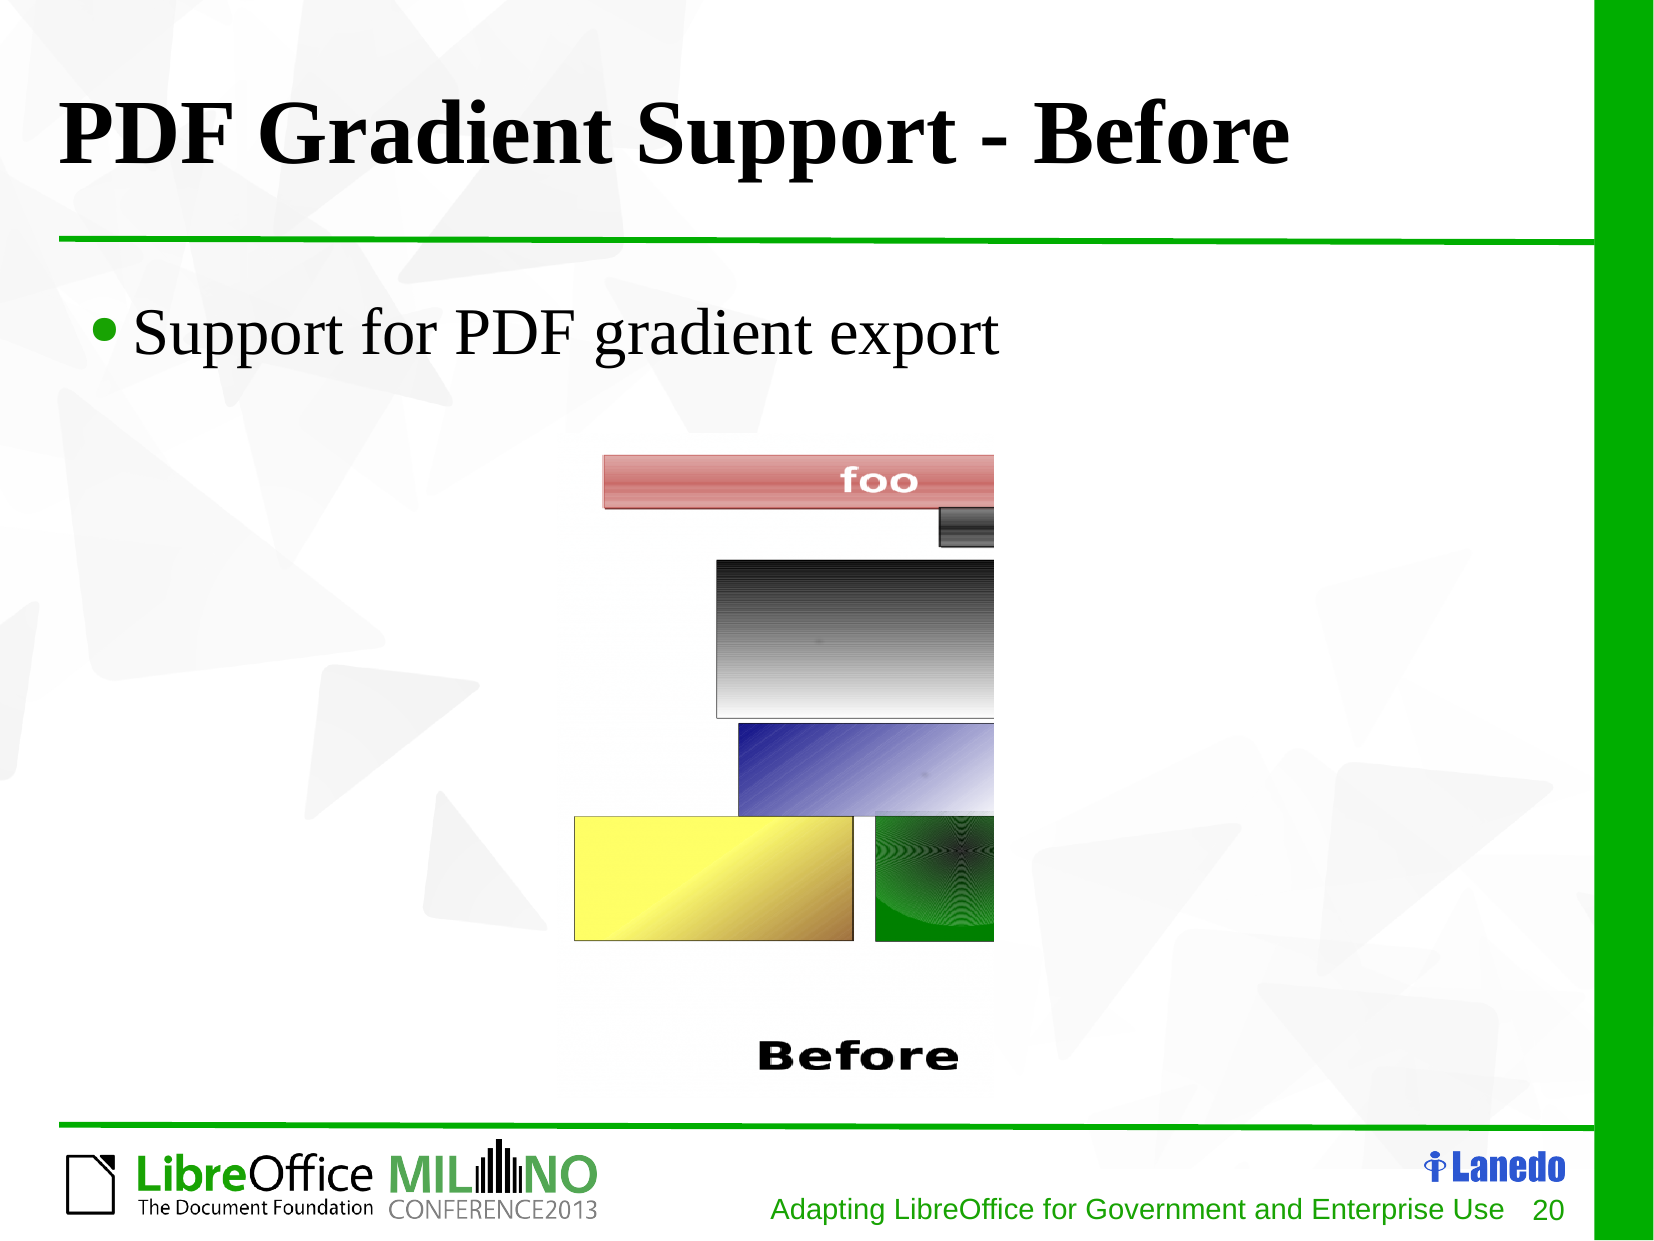

# PDF Gradient Support - Before
Support for PDF gradient export
Adapting LibreOffice for Government and Enterprise Use
20